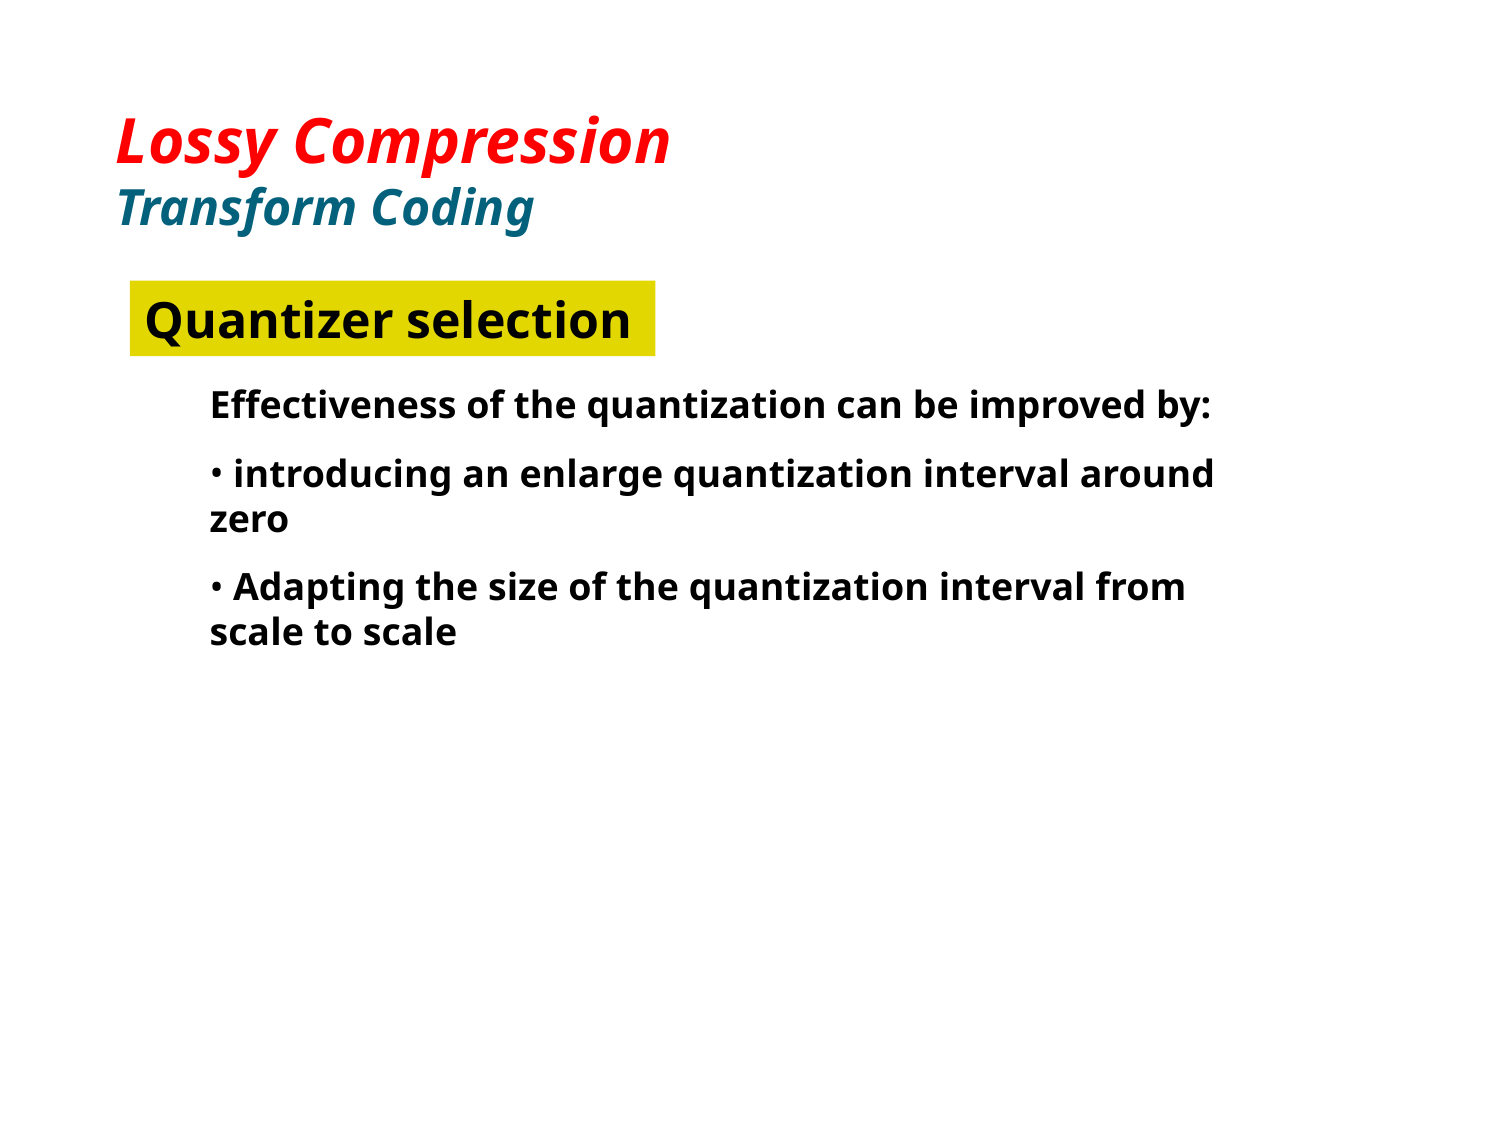

Lossy Compression
Transform Coding
Quantizer selection
Effectiveness of the quantization can be improved by:
 introducing an enlarge quantization interval around zero
 Adapting the size of the quantization interval from scale to scale